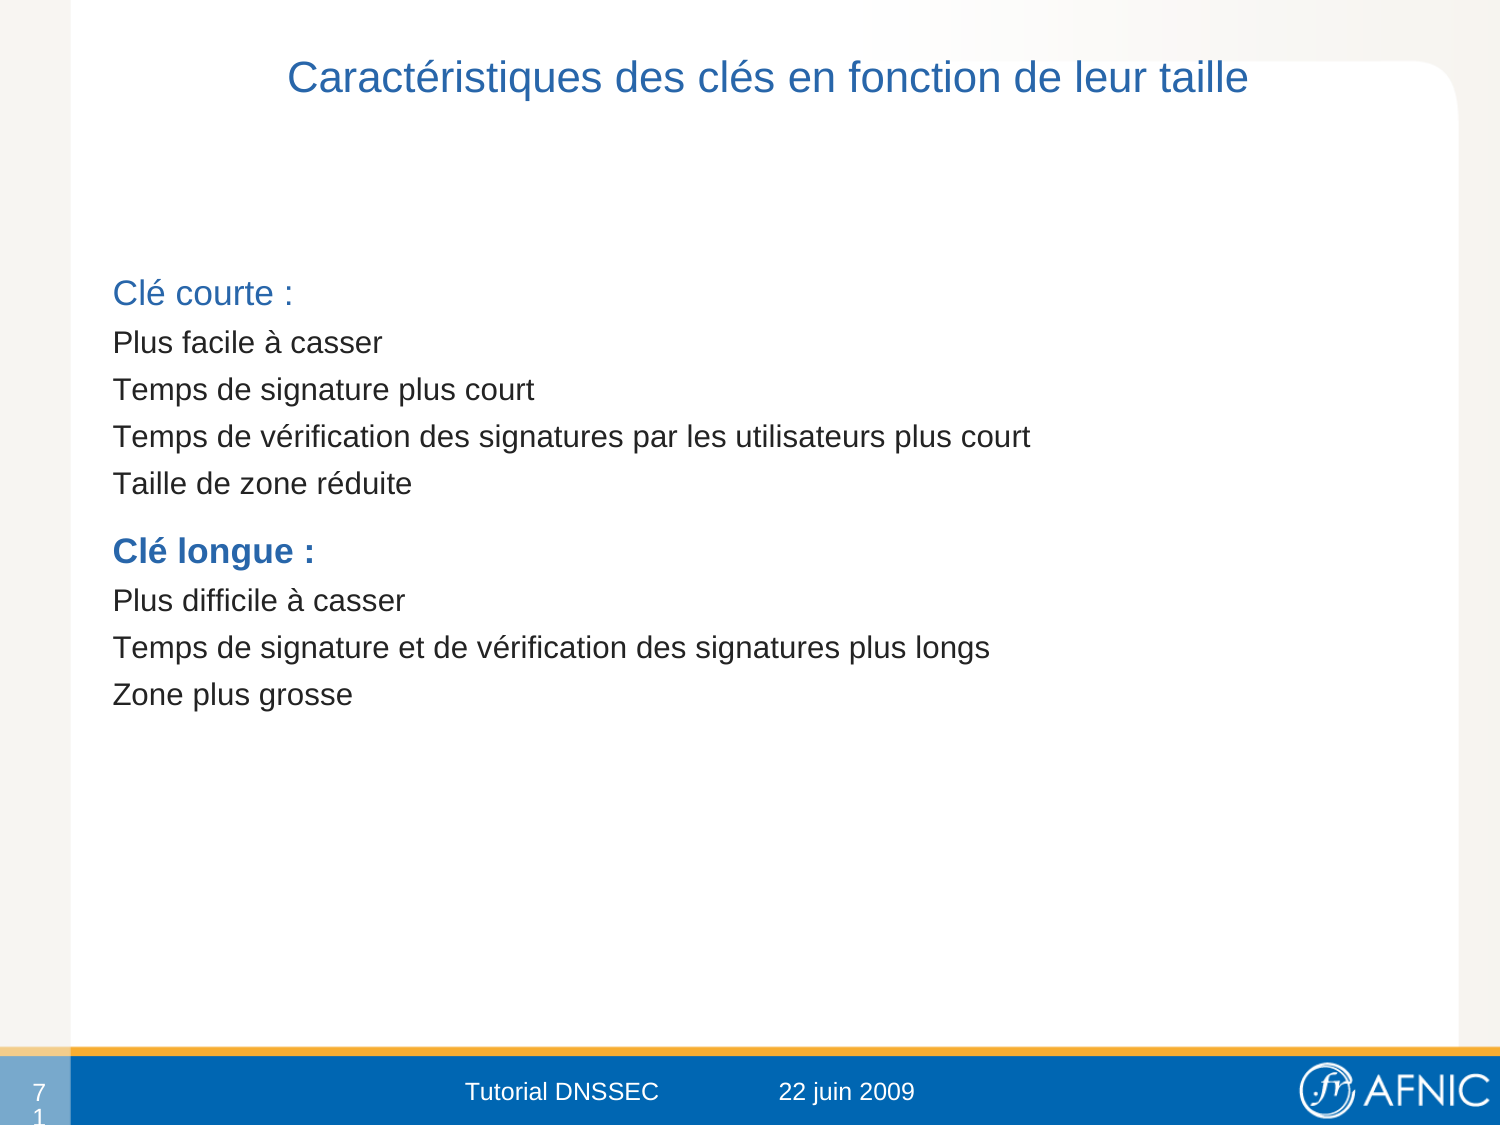

# Caractéristiques des clés en fonction de leur taille
Clé courte :
Plus facile à casser
Temps de signature plus court
Temps de vérification des signatures par les utilisateurs plus court
Taille de zone réduite
Clé longue :
Plus difficile à casser
Temps de signature et de vérification des signatures plus longs
Zone plus grosse